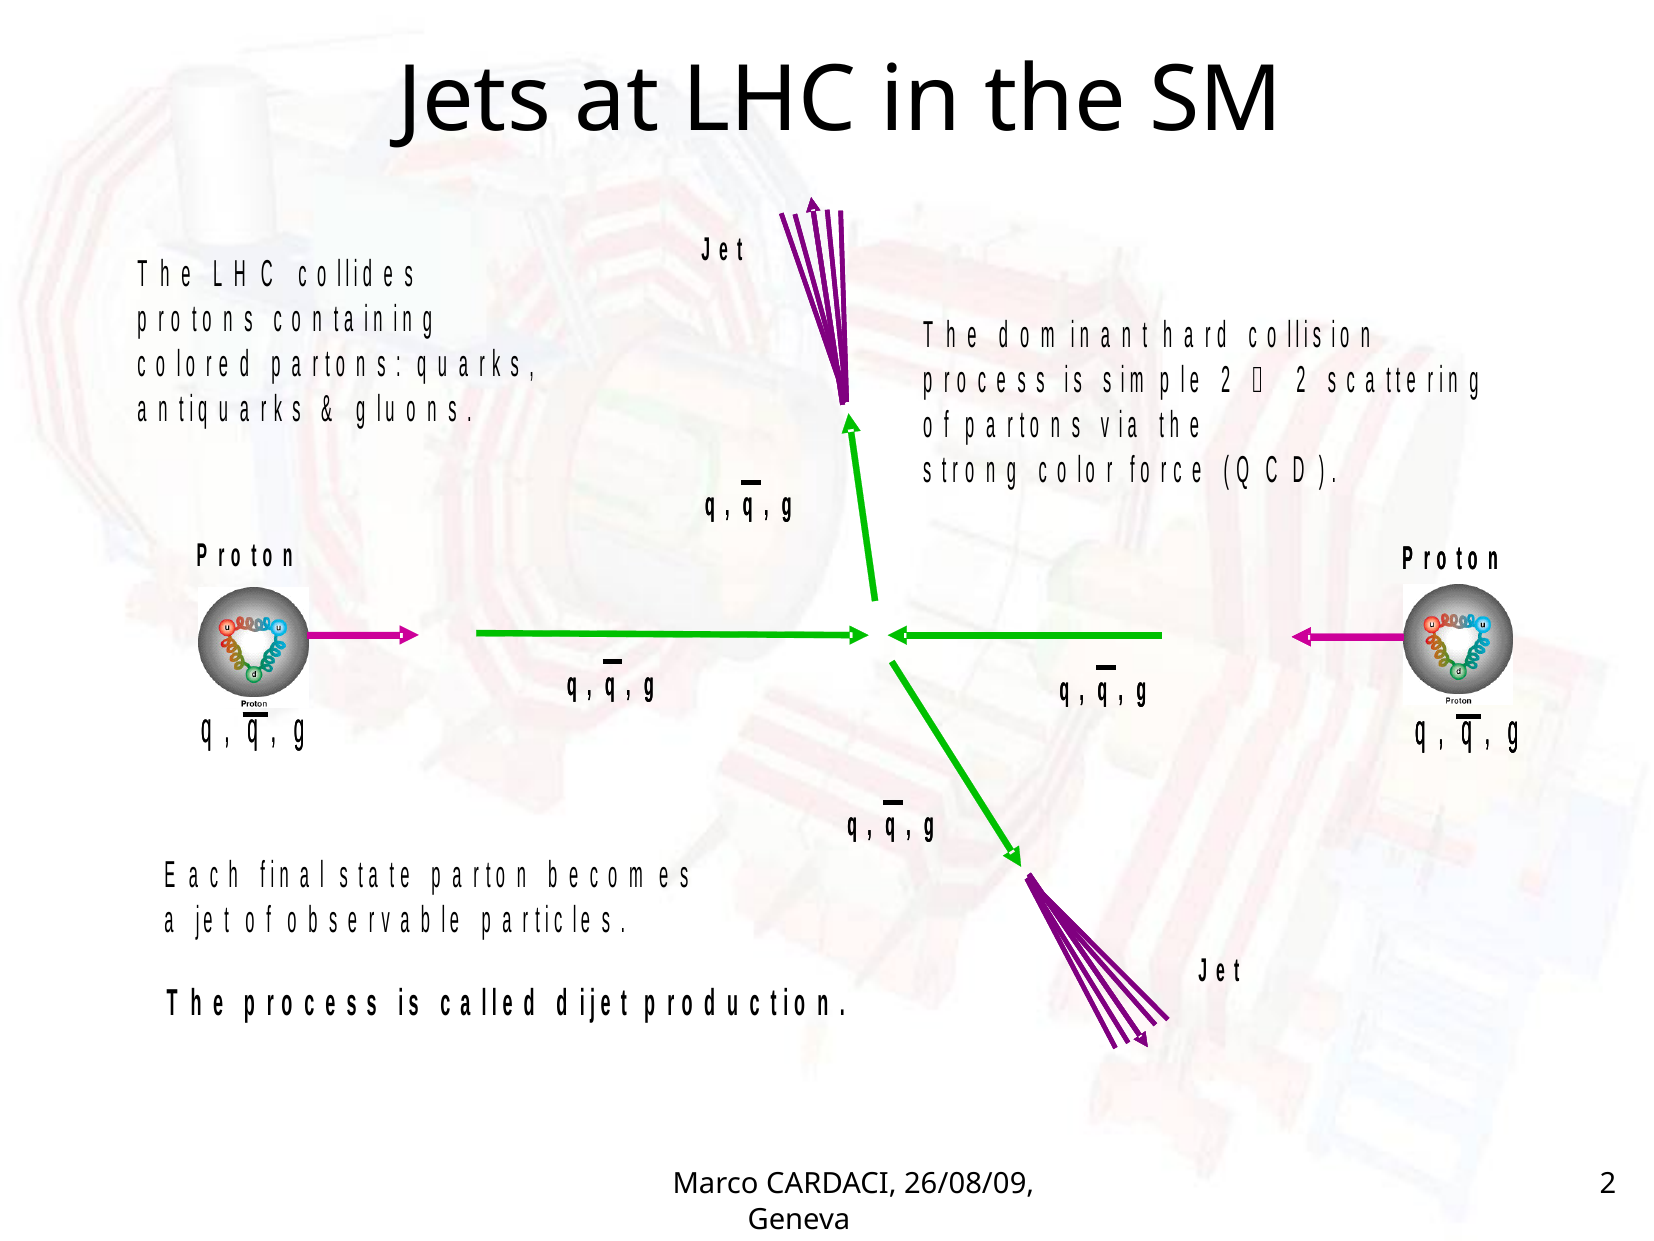

# Jets at LHC in the SM
Marco CARDACI, 26/08/09, Geneva
2